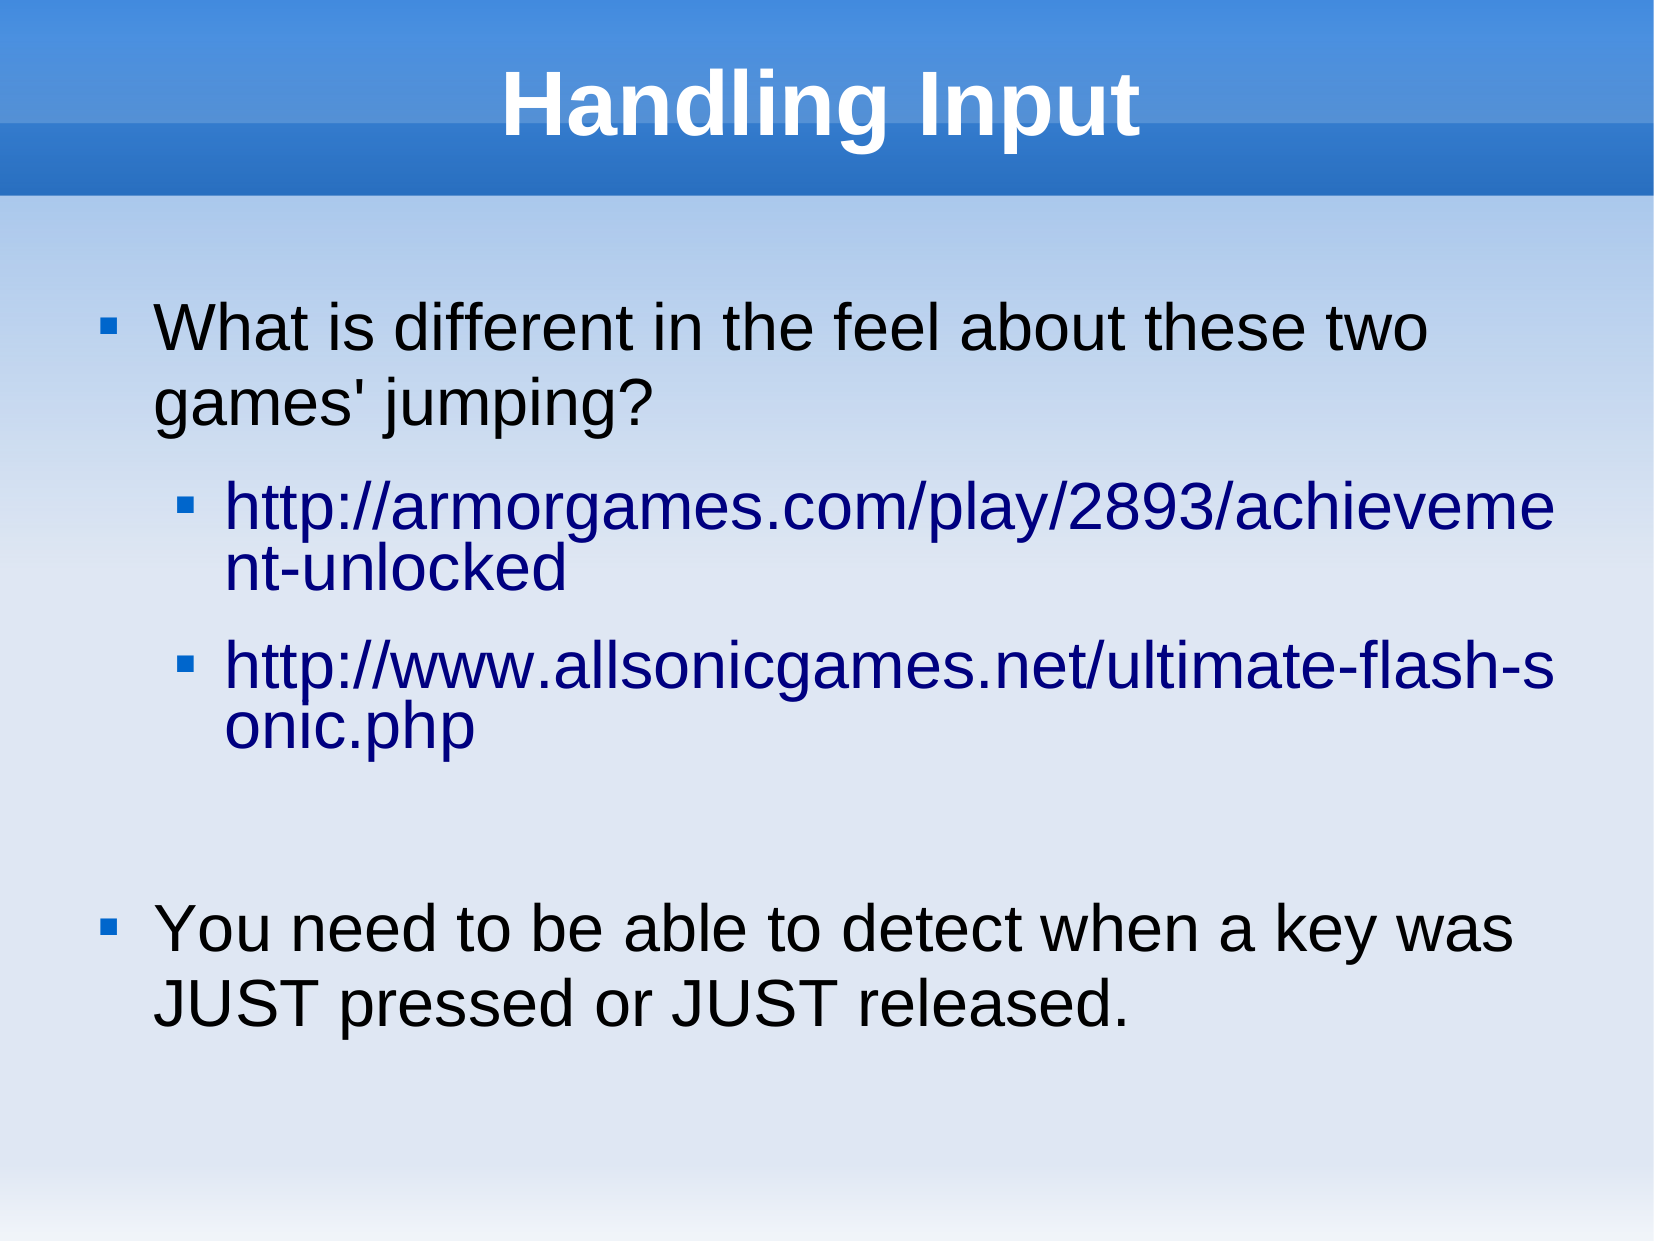

# Handling Input
What is different in the feel about these two games' jumping?
http://armorgames.com/play/2893/achievement-unlocked
http://www.allsonicgames.net/ultimate-flash-sonic.php
You need to be able to detect when a key was JUST pressed or JUST released.